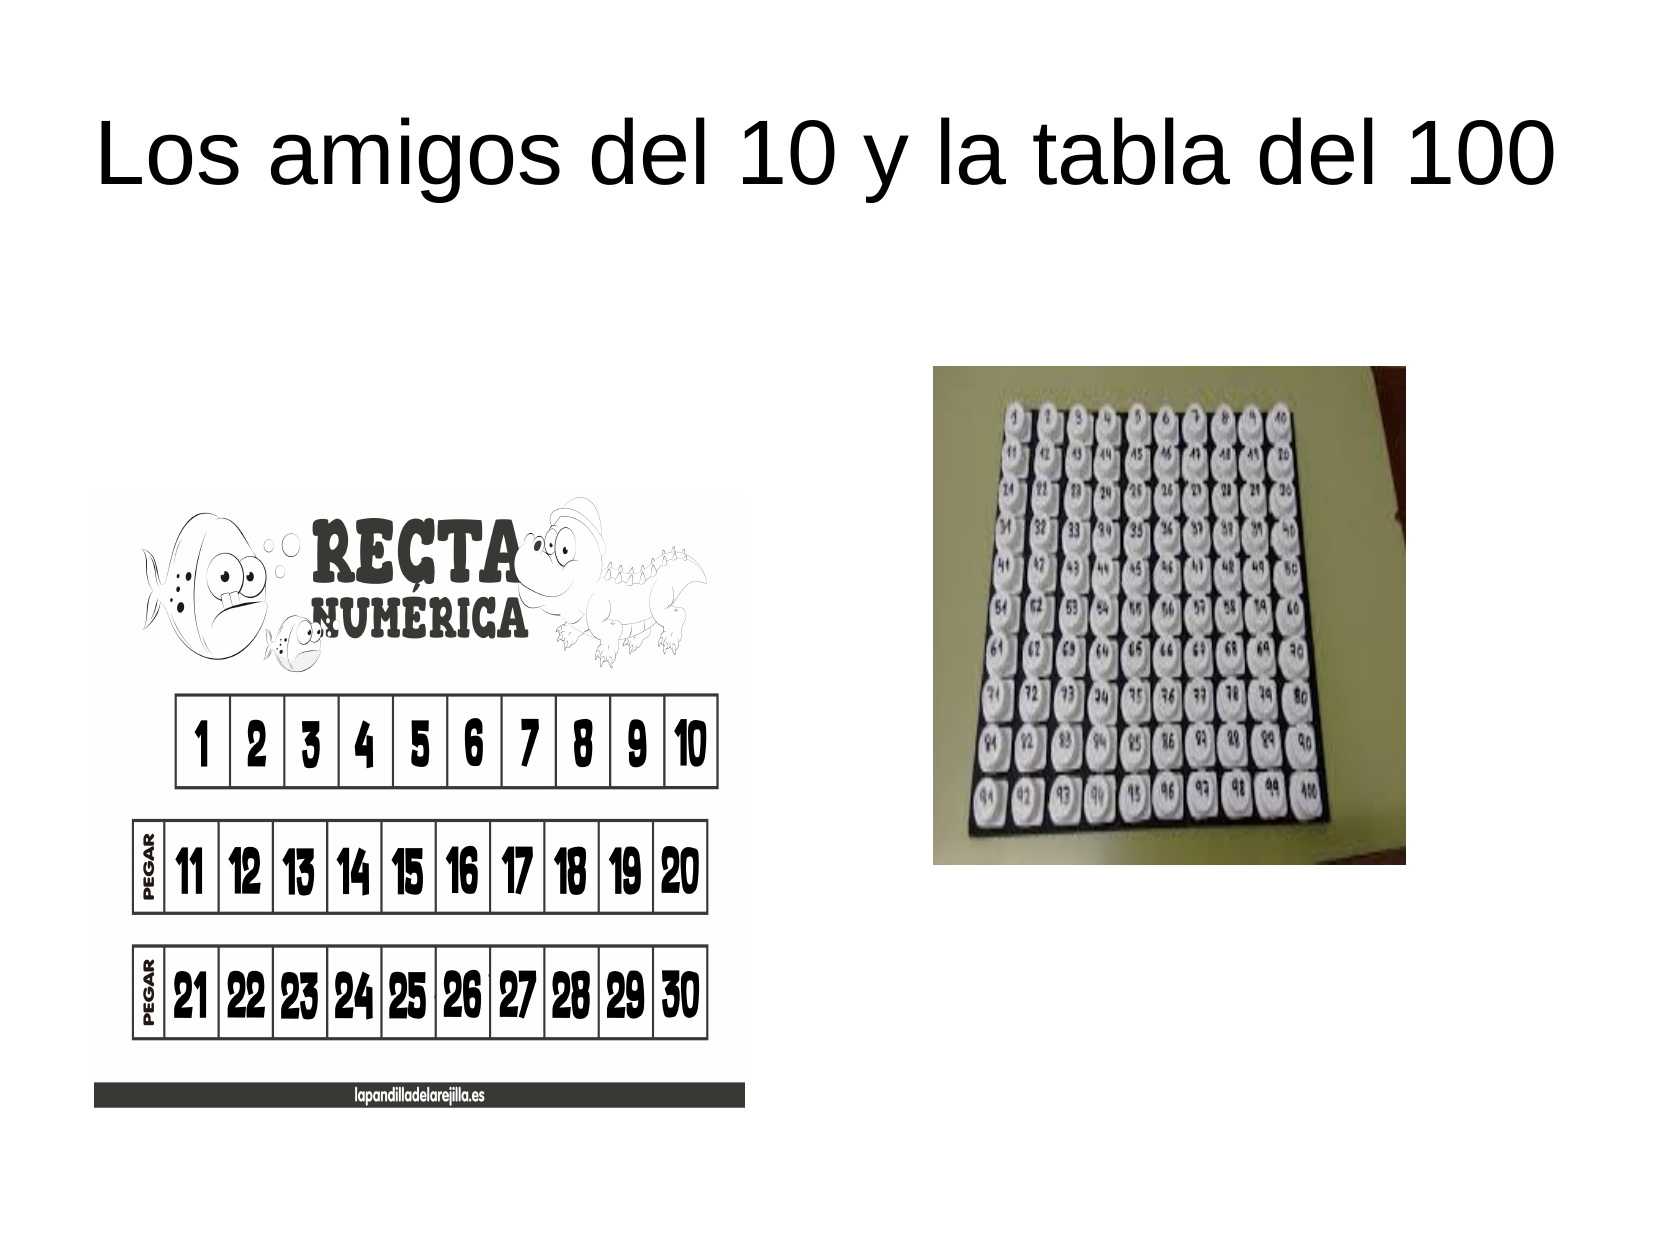

# Los amigos del 10 y la tabla del 100